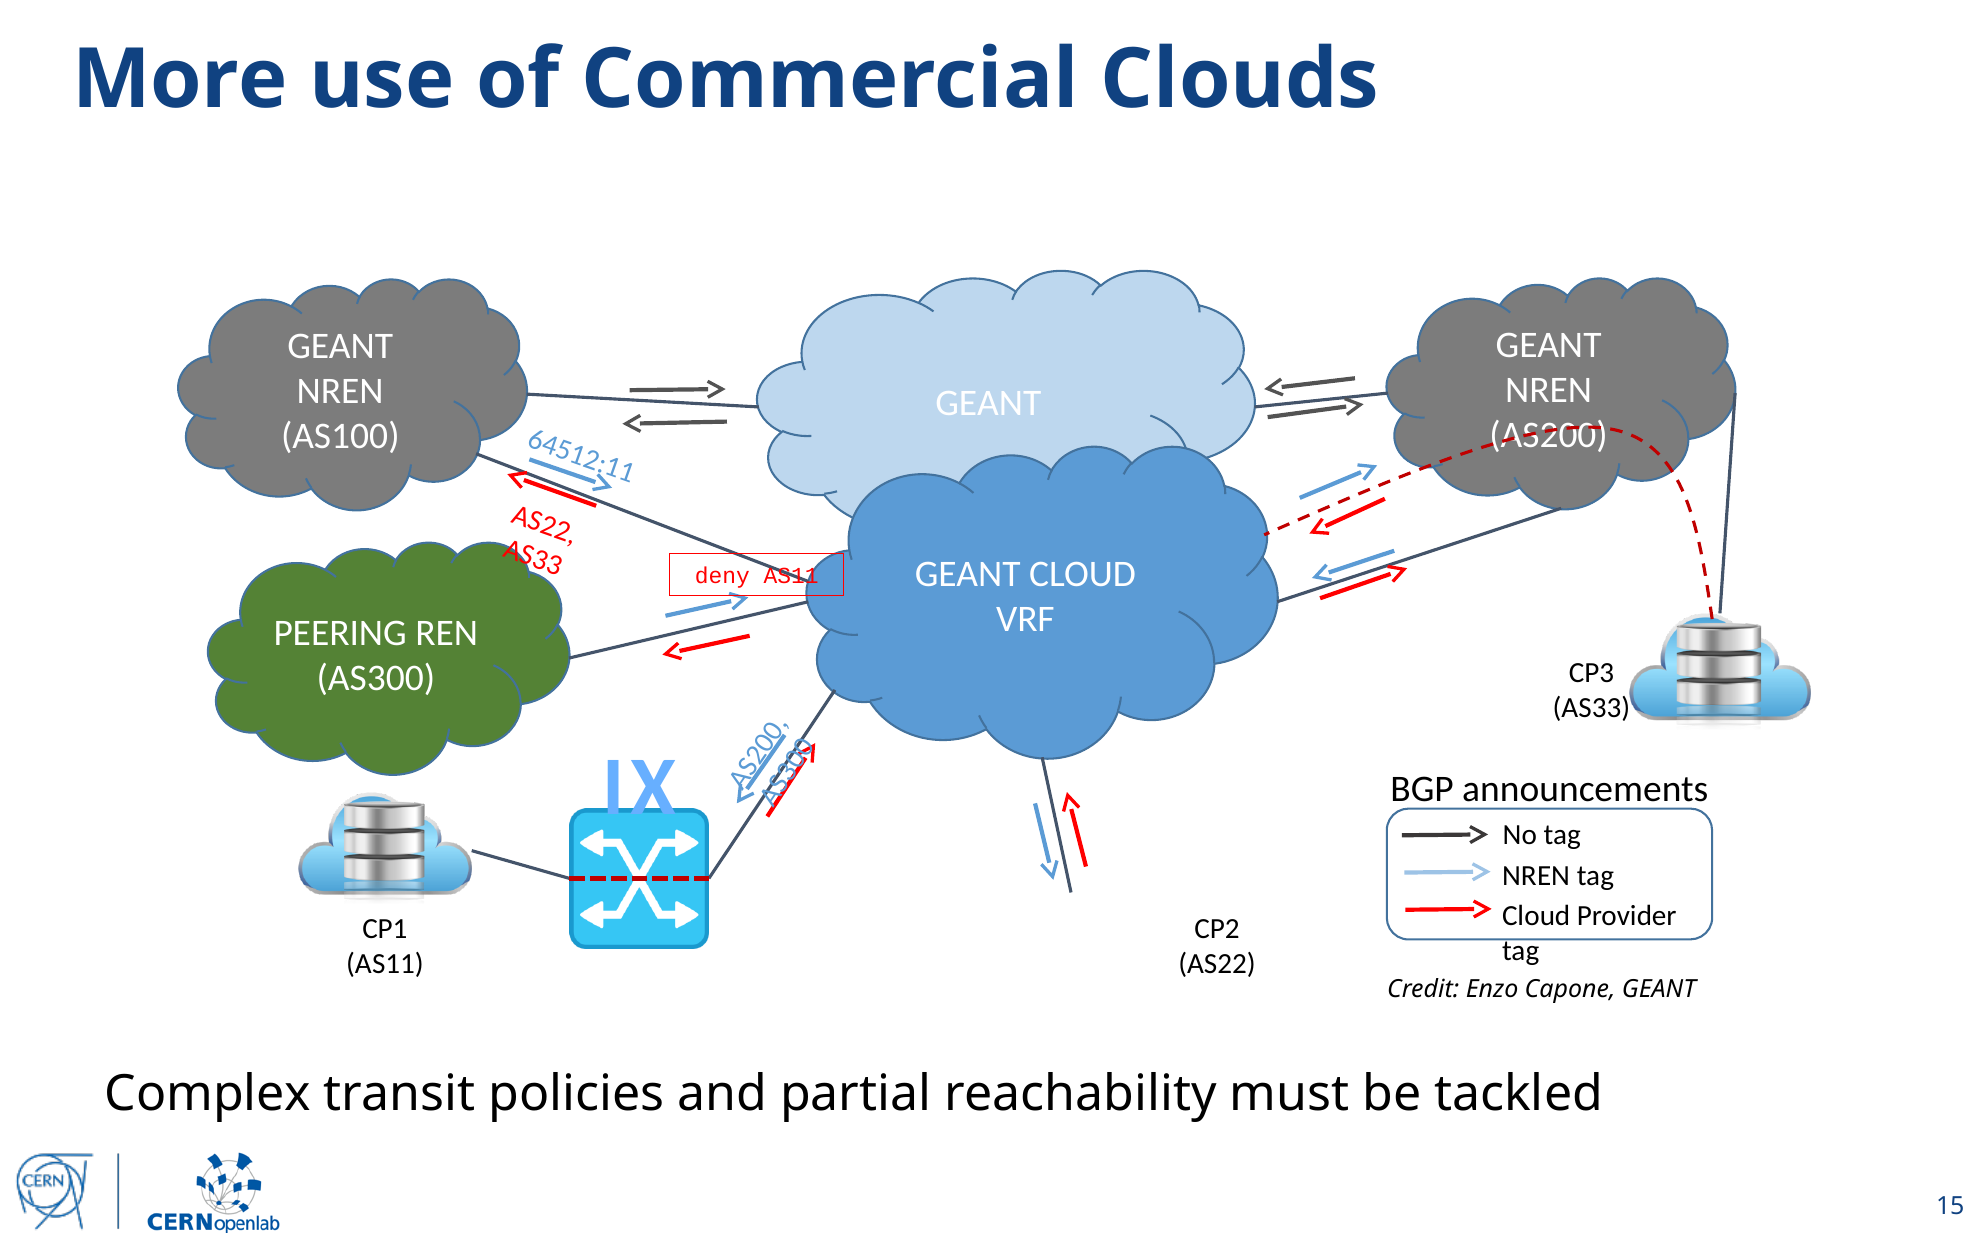

# More use of Commercial Clouds
GEANT
GEANT NREN
(AS200)
GEANT NREN
(AS100)
64512:11
GEANT CLOUD VRF
AS22, AS33
PEERING REN
(AS300)
deny AS11
CP3
(AS33)
AS200, AS300
IX
BGP announcements
No tag
NREN tag
Cloud Provider tag
CP1
(AS11)
CP2
(AS22)
Credit: Enzo Capone, GEANT
Complex transit policies and partial reachability must be tackled